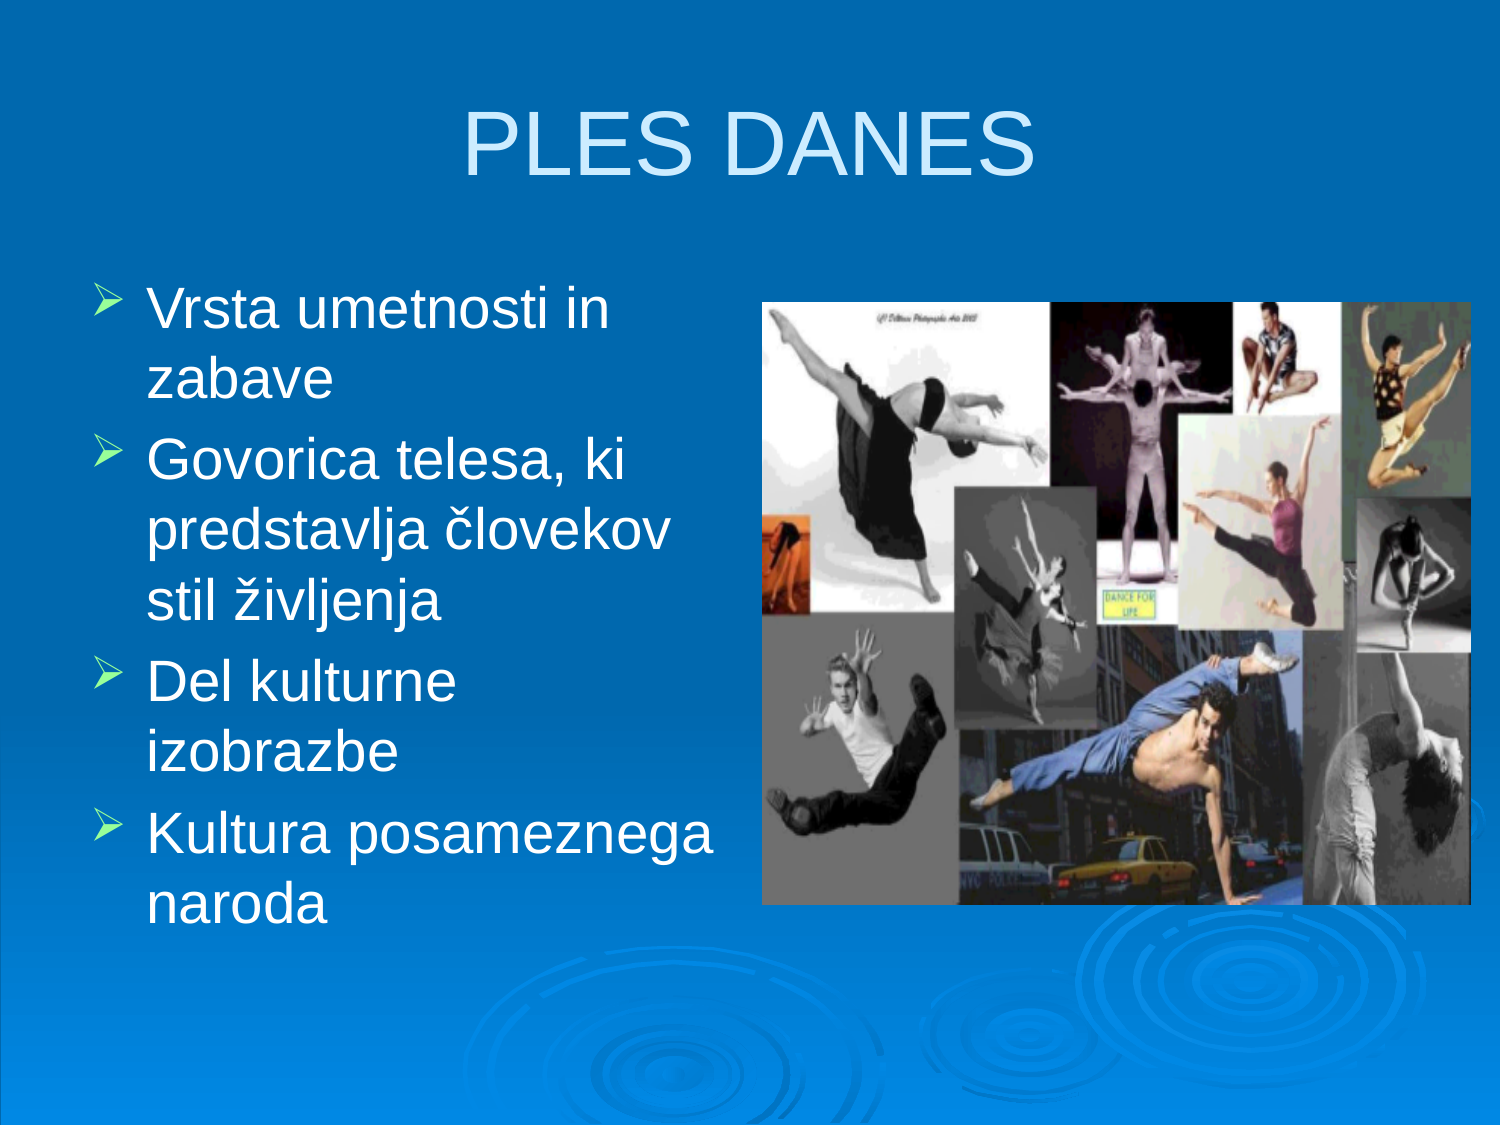

# PLES DANES
Vrsta umetnosti in zabave
Govorica telesa, ki predstavlja človekov stil življenja
Del kulturne izobrazbe
Kultura posameznega naroda